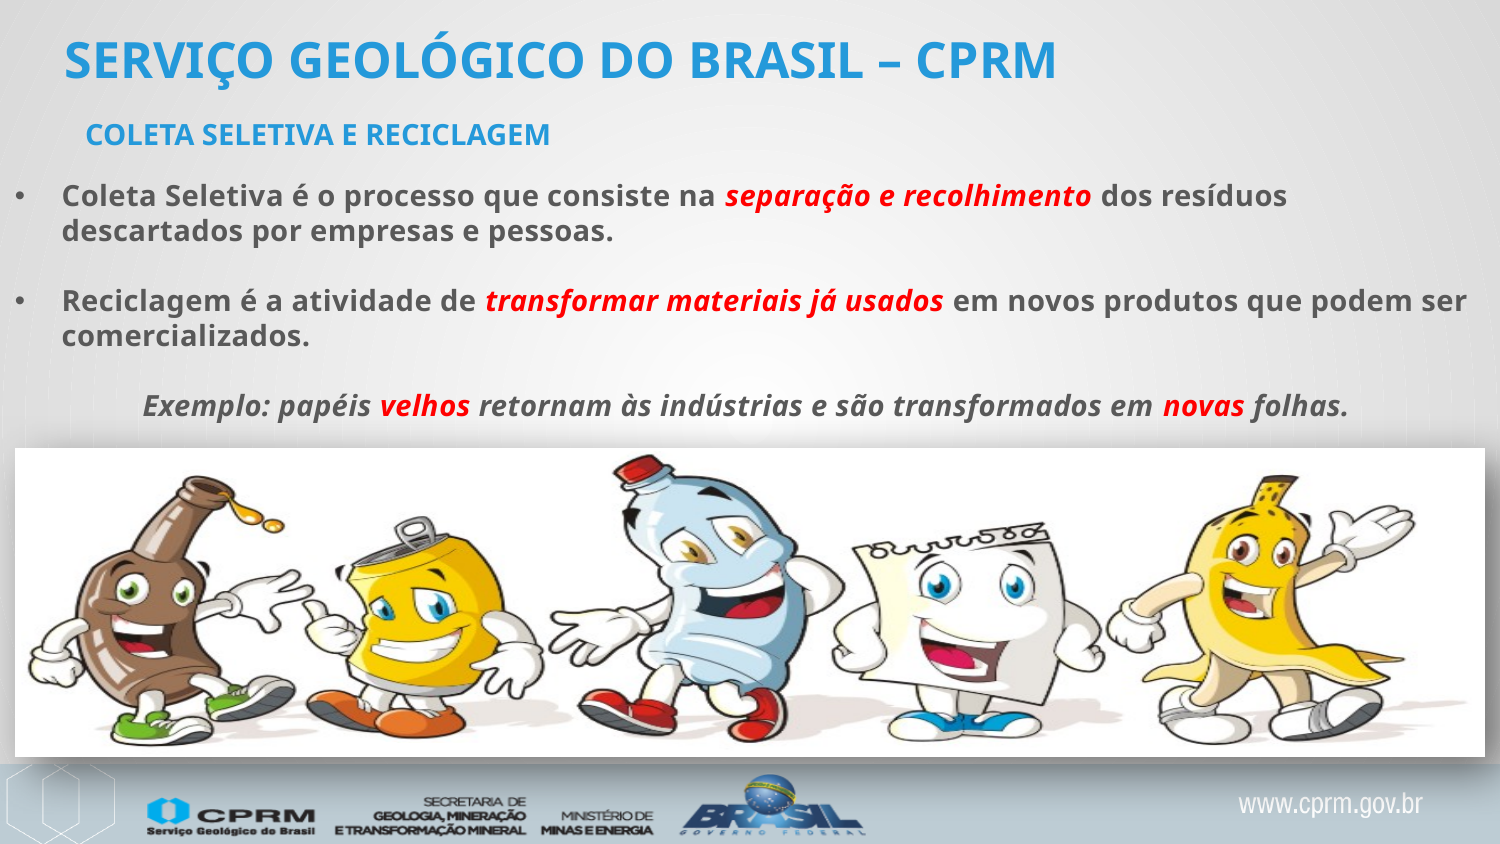

SERVIÇO GEOLÓGICO DO BRASIL – CPRM
 COLETA SELETIVA E RECICLAGEM
Coleta Seletiva é o processo que consiste na separação e recolhimento dos resíduos descartados por empresas e pessoas.
Reciclagem é a atividade de transformar materiais já usados em novos produtos que podem ser comercializados.
Exemplo: papéis velhos retornam às indústrias e são transformados em novas folhas.